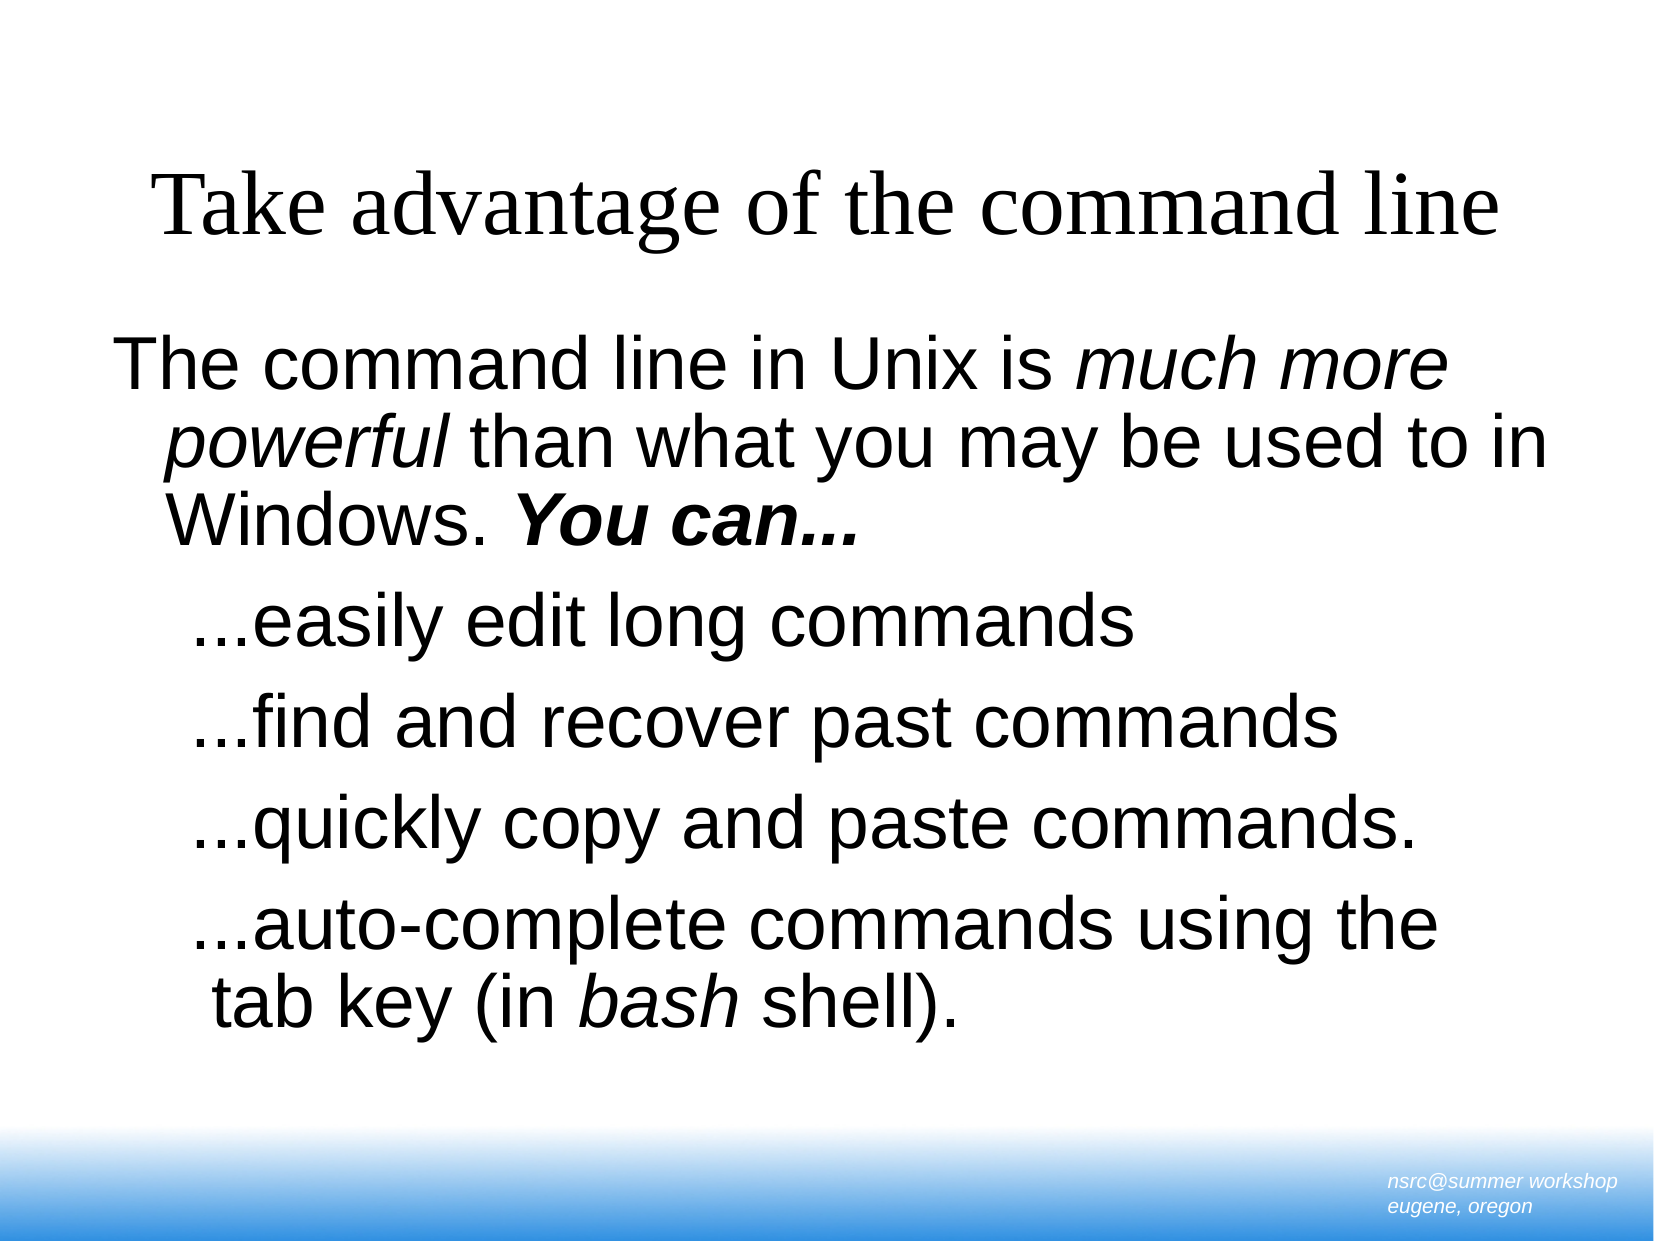

# Take advantage of the command line
The command line in Unix is much more powerful than what you may be used to in Windows. You can...
 ...easily edit long commands
 ...find and recover past commands
 ...quickly copy and paste commands.
 ...auto-complete commands using the
 tab key (in bash shell).
nsrc@summer workshop
eugene, oregon